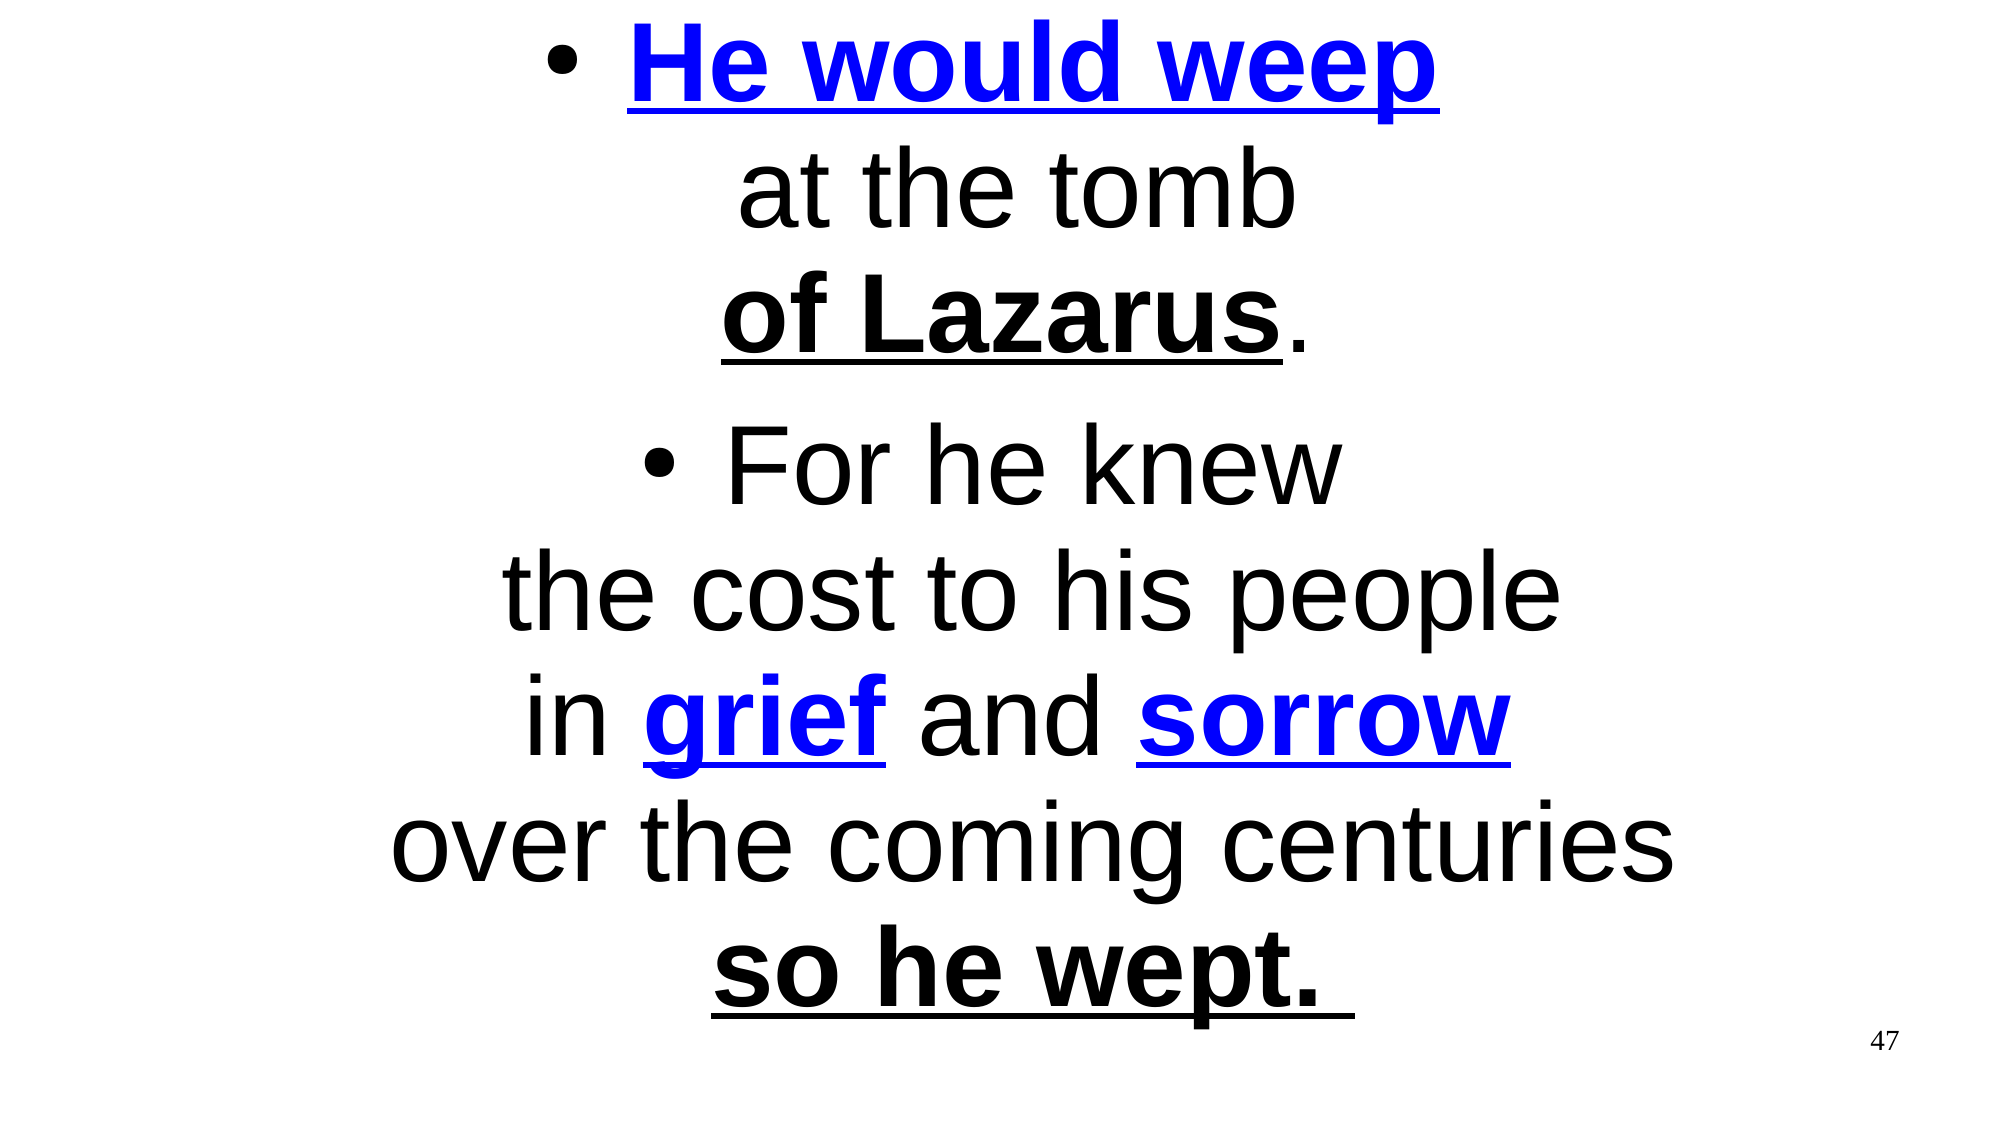

# He would weep at the tomb of Lazarus.
 For he knew
 the cost to his people
in grief and sorrow
over the coming centuries
so he wept.
47